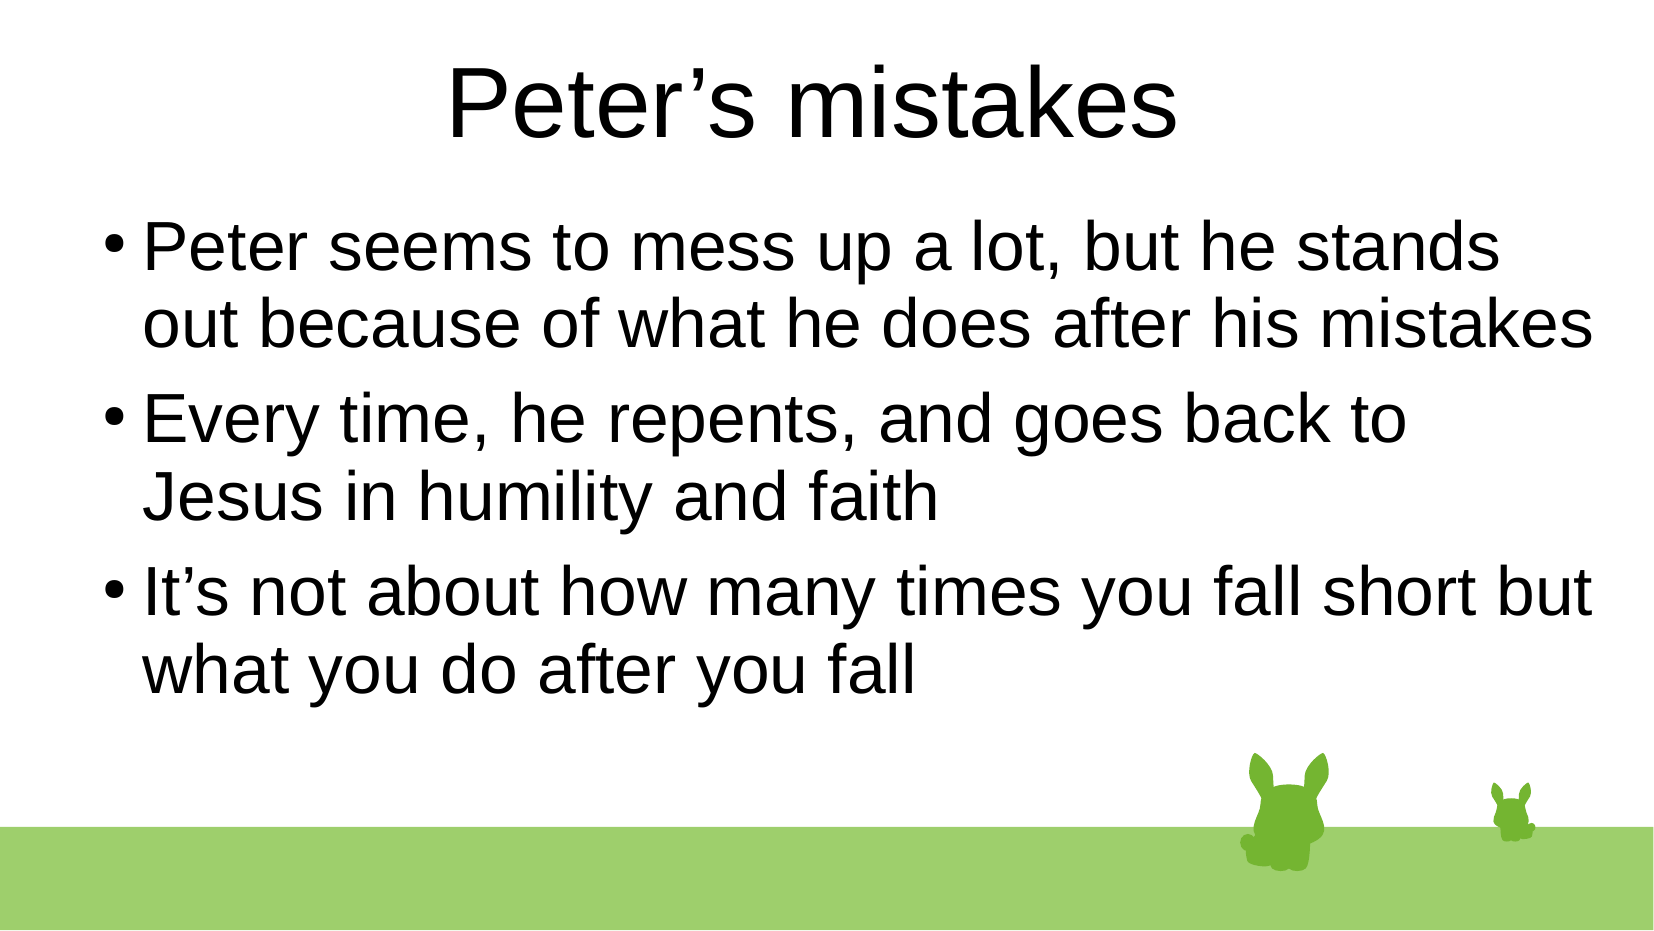

# Peter’s mistakes
Peter seems to mess up a lot, but he stands out because of what he does after his mistakes
Every time, he repents, and goes back to Jesus in humility and faith
It’s not about how many times you fall short but what you do after you fall